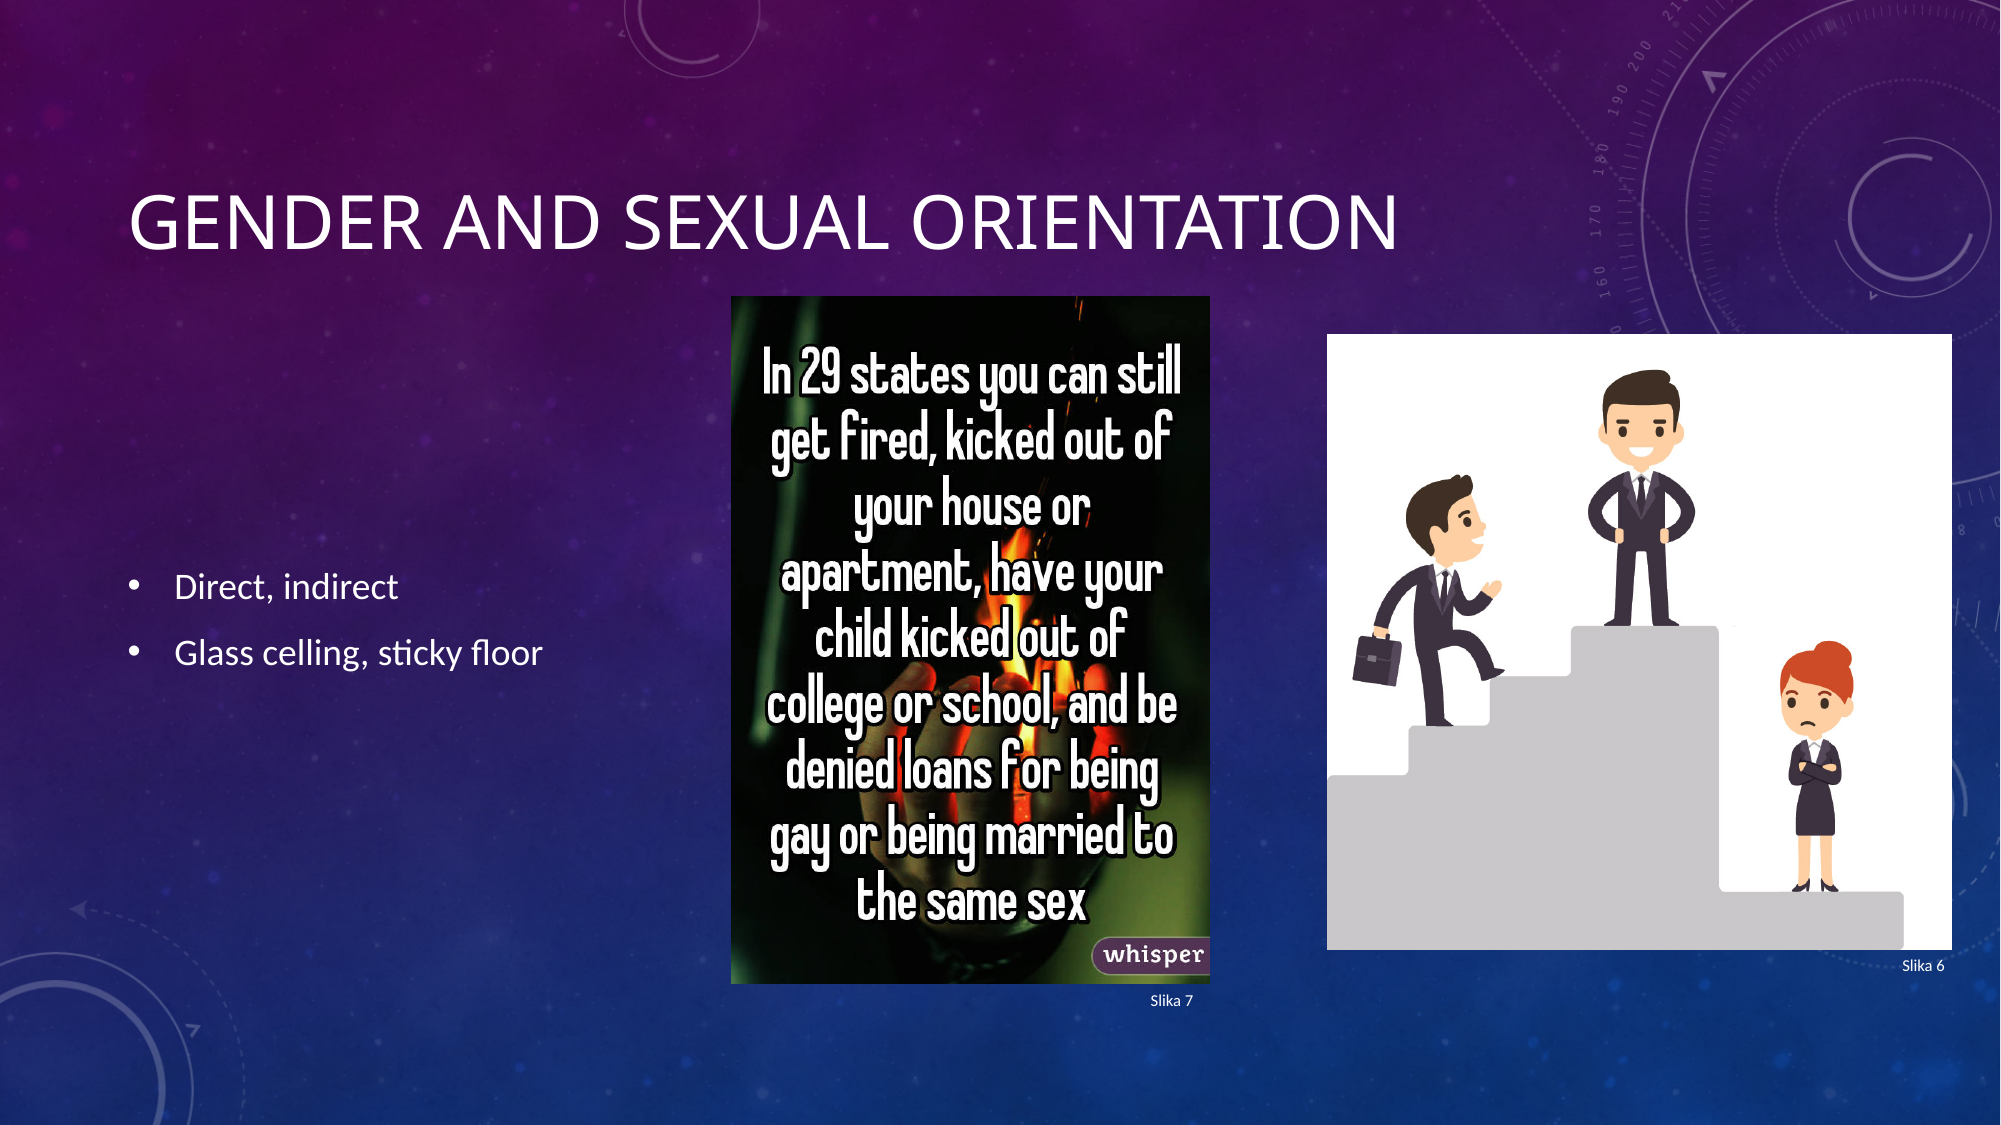

# gENDER AND SEXUAL ORIENTATION
Direct, indirect
Glass celling, sticky floor
Slika 6
Slika 7